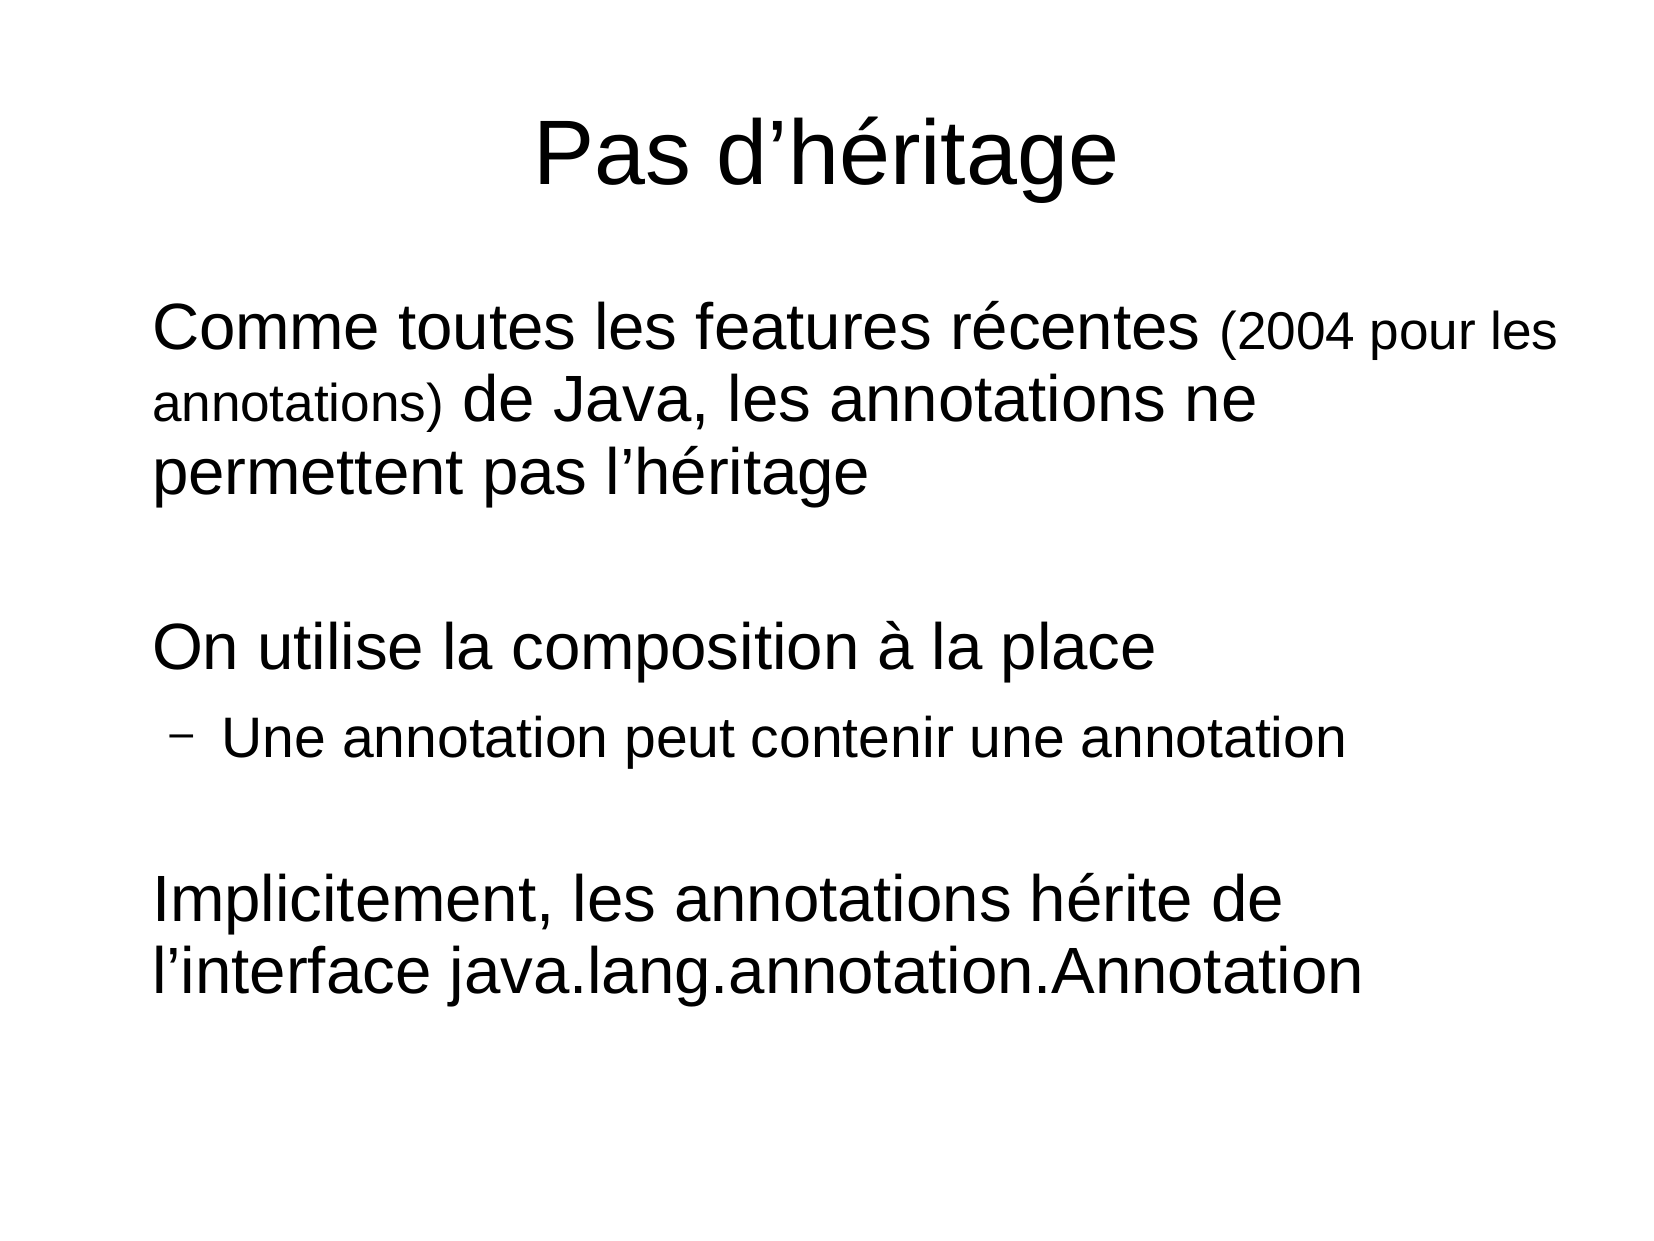

# Pas d’héritage
Comme toutes les features récentes (2004 pour les annotations) de Java, les annotations ne permettent pas l’héritage
On utilise la composition à la place
Une annotation peut contenir une annotation
Implicitement, les annotations hérite de l’interface java.lang.annotation.Annotation